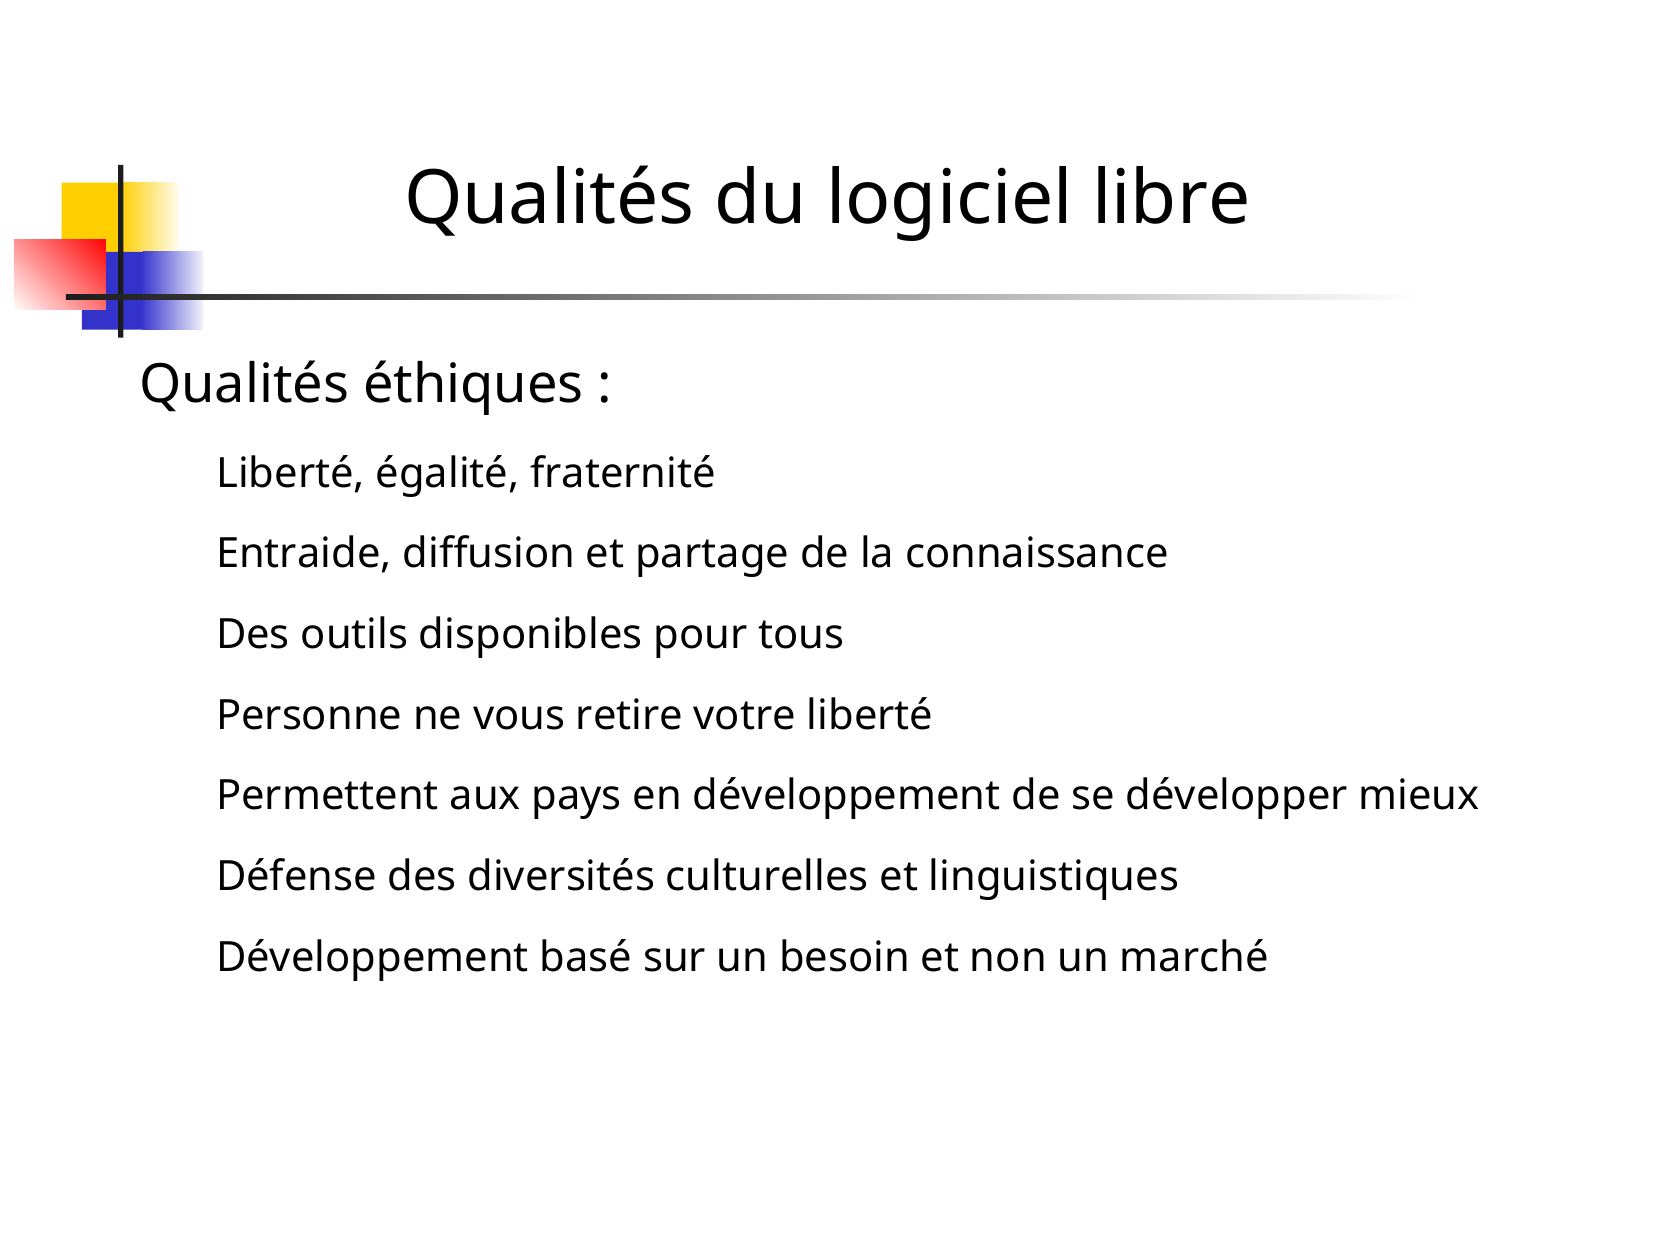

# Qualités du logiciel libre
Qualités éthiques :
Liberté, égalité, fraternité
Entraide, diffusion et partage de la connaissance
Des outils disponibles pour tous
Personne ne vous retire votre liberté
Permettent aux pays en développement de se développer mieux
Défense des diversités culturelles et linguistiques
Développement basé sur un besoin et non un marché